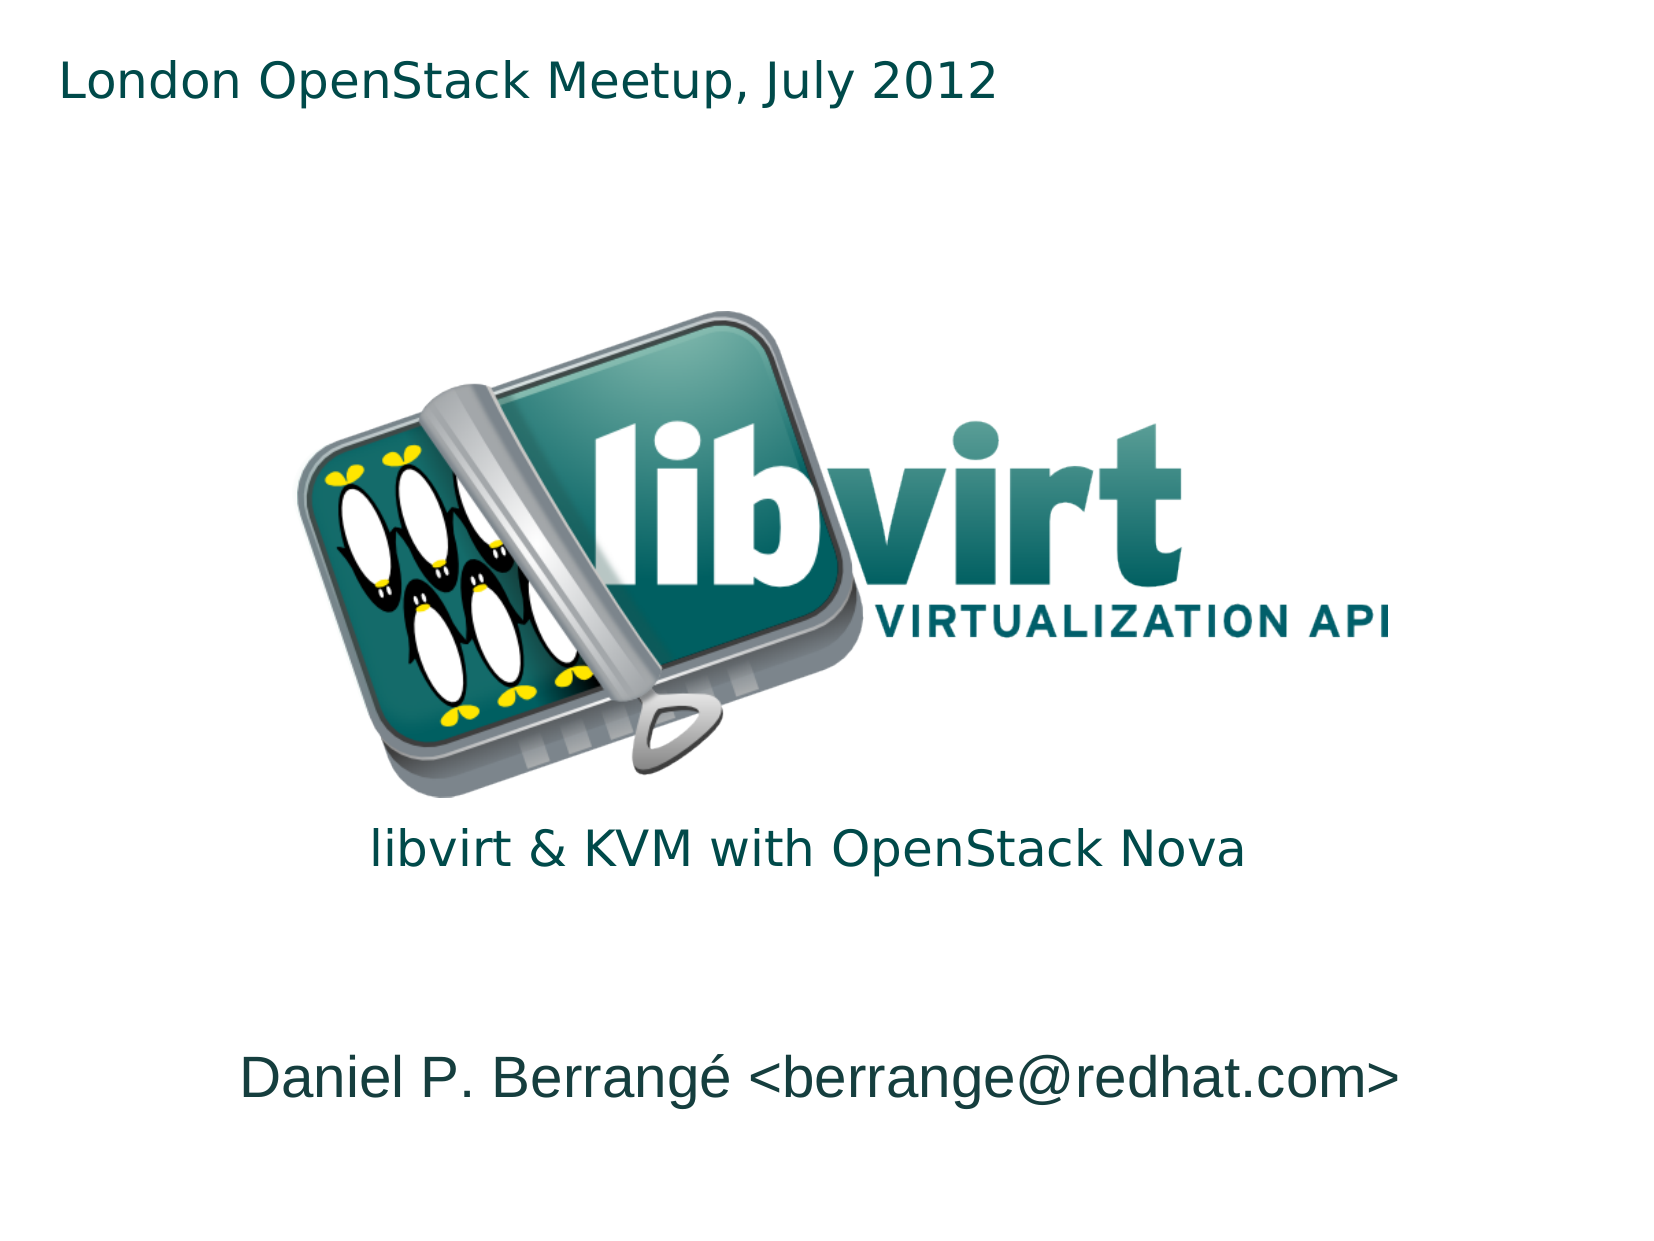

London OpenStack Meetup, July 2012
libvirt & KVM with OpenStack Nova
# Daniel P. Berrangé <berrange@redhat.com>